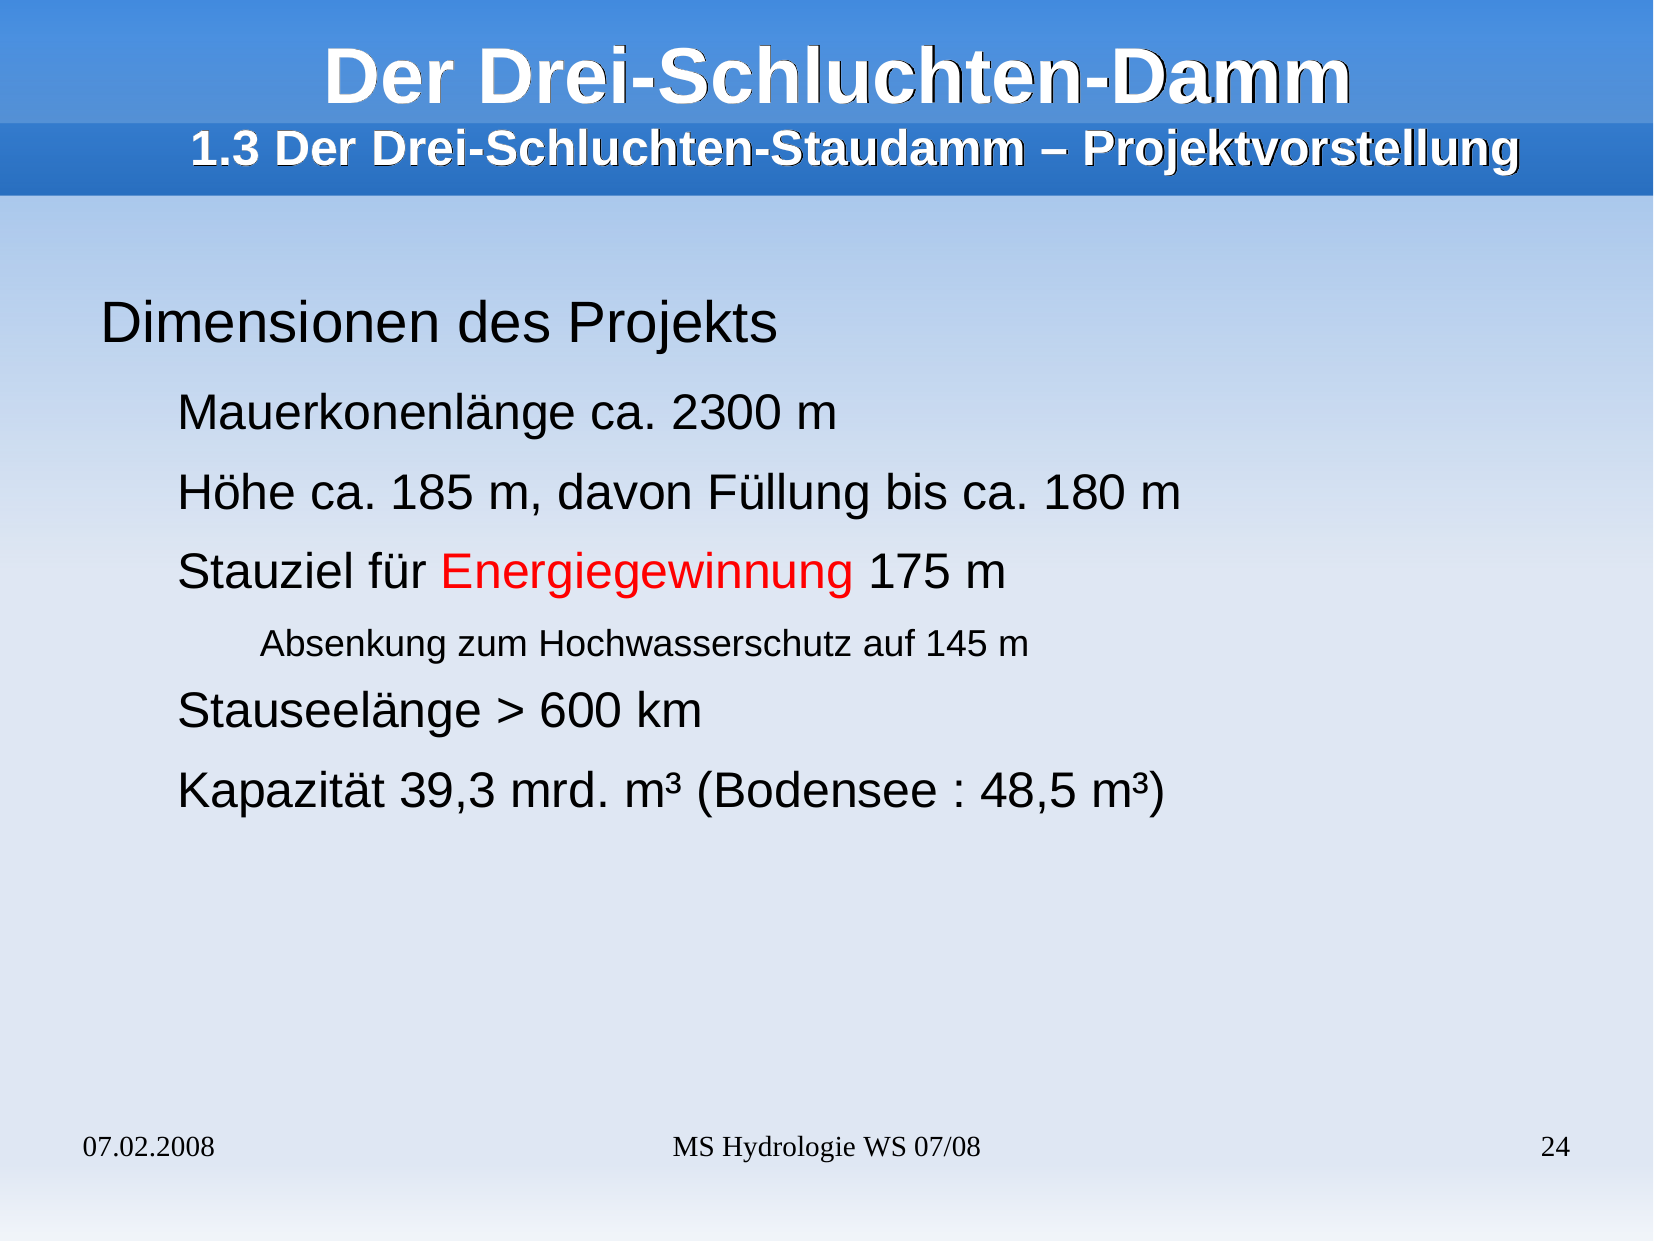

# Der Drei-Schluchten-Damm 1.3 Der Drei-Schluchten-Staudamm – Projektvorstellung
Dimensionen des Projekts
Mauerkonenlänge ca. 2300 m
Höhe ca. 185 m, davon Füllung bis ca. 180 m
Stauziel für Energiegewinnung 175 m
Absenkung zum Hochwasserschutz auf 145 m
Stauseelänge > 600 km
Kapazität 39,3 mrd. m³ (Bodensee : 48,5 m³)
07.02.2008
MS Hydrologie WS 07/08
24